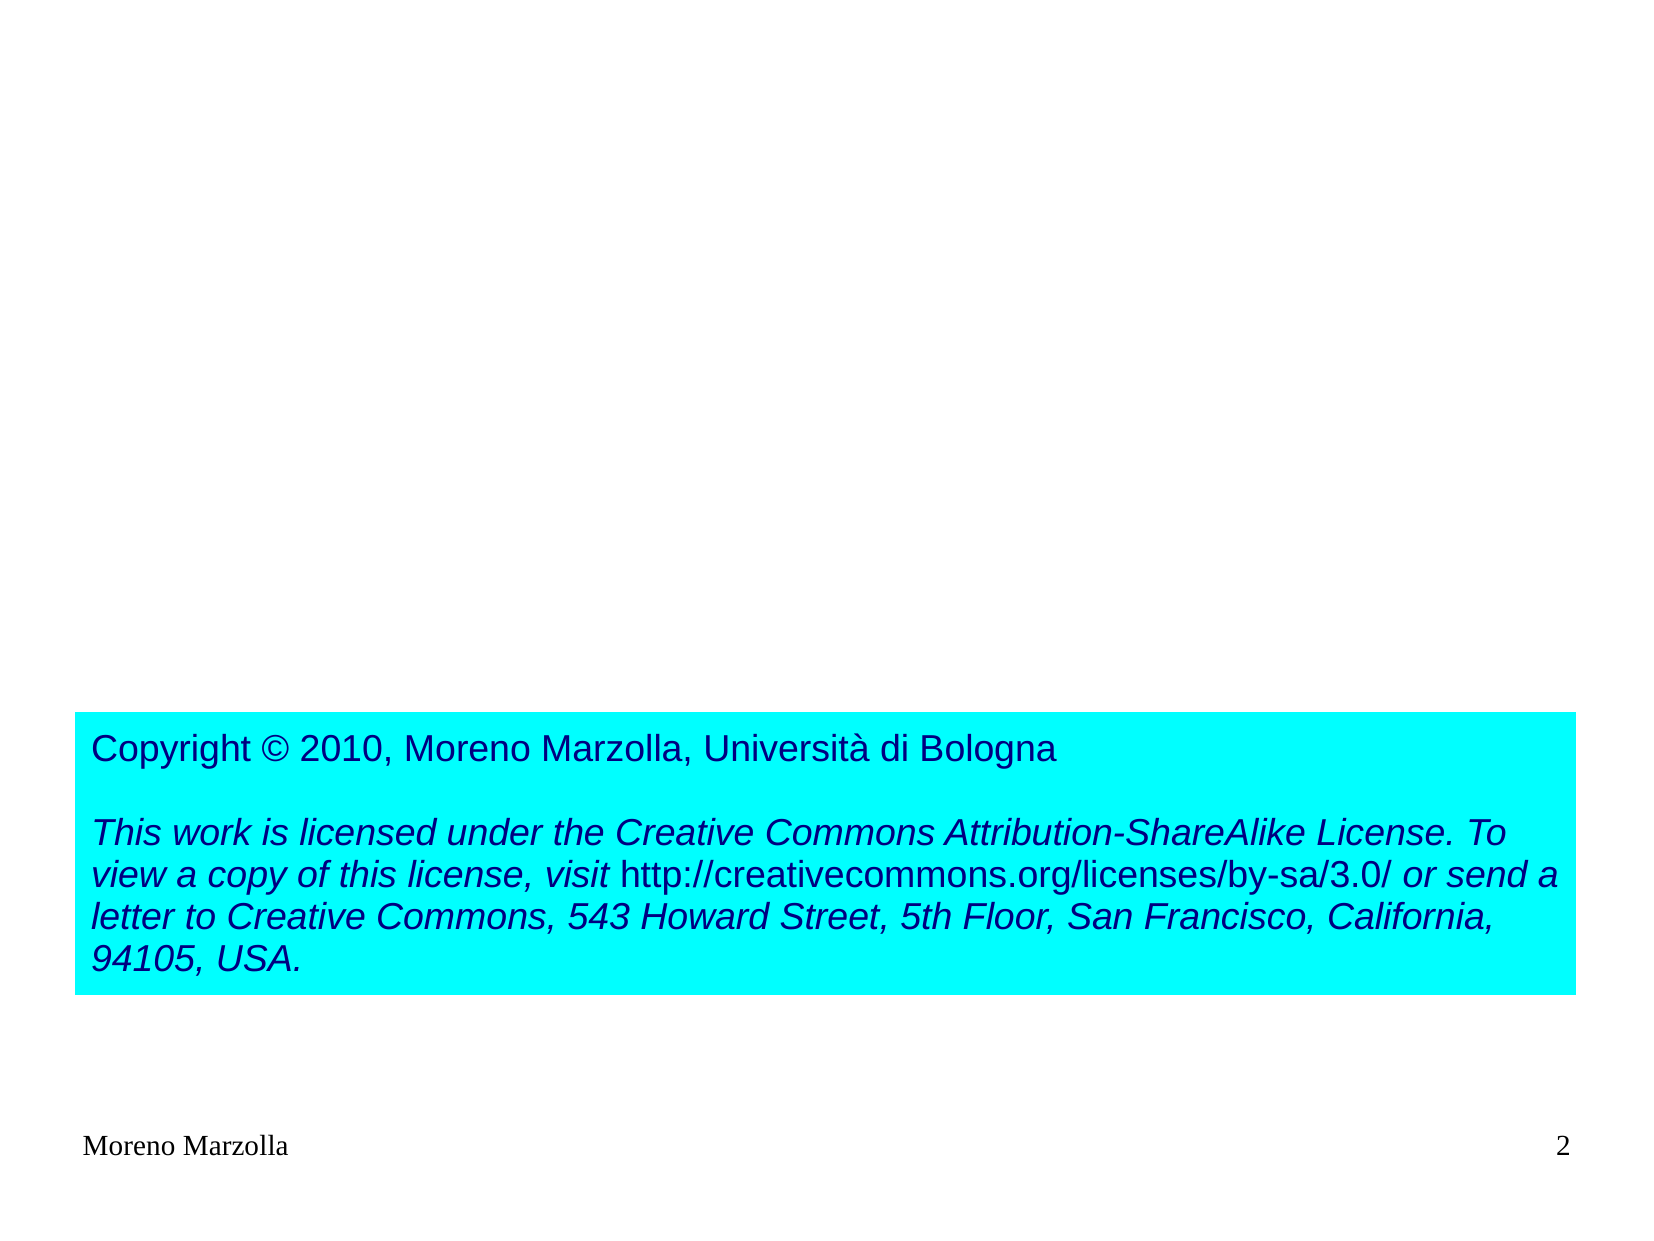

Copyright © 2010, Moreno Marzolla, Università di Bologna
This work is licensed under the Creative Commons Attribution-ShareAlike License. To view a copy of this license, visit http://creativecommons.org/licenses/by-sa/3.0/ or send a letter to Creative Commons, 543 Howard Street, 5th Floor, San Francisco, California, 94105, USA.
Moreno Marzolla
2